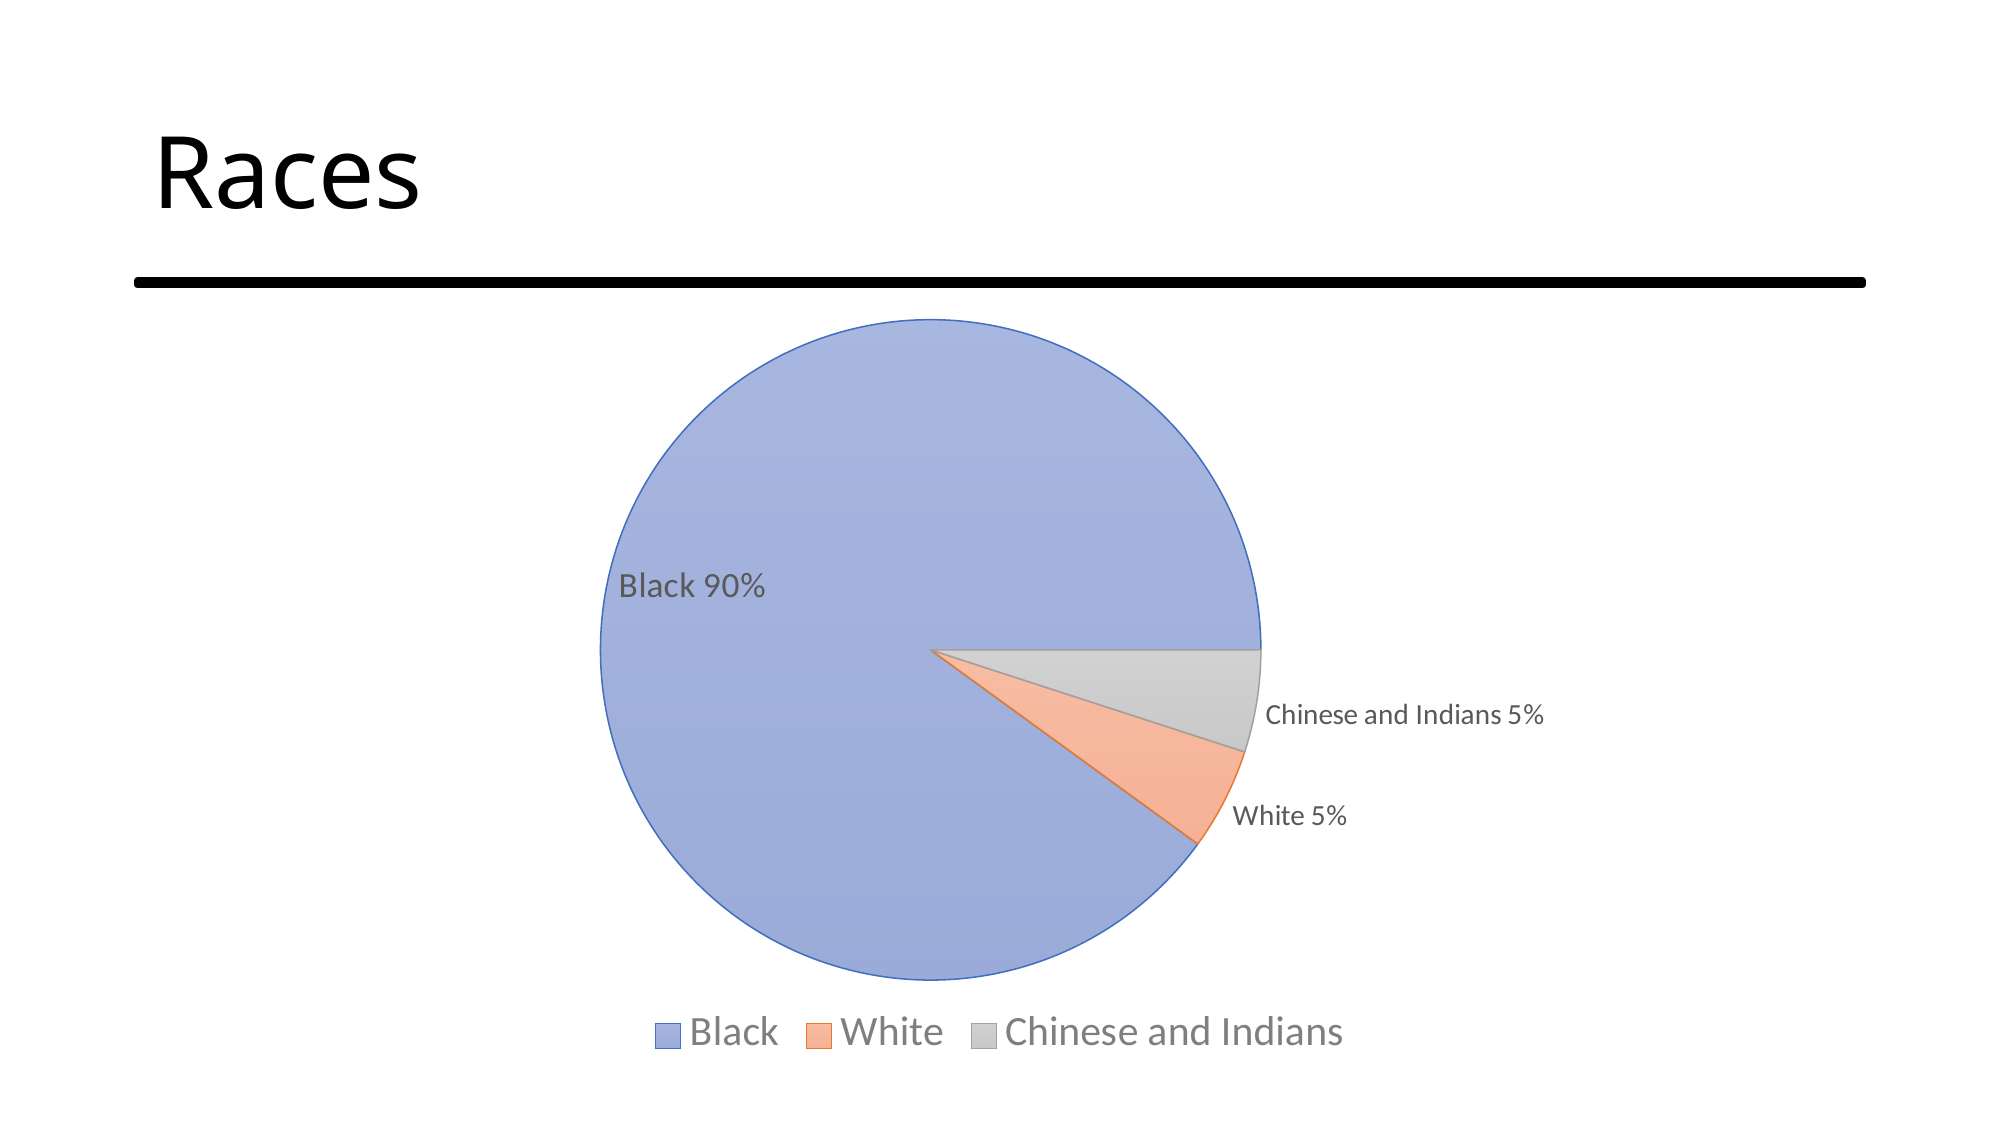

# Races
### Chart
| Category | Skup1 |
|---|---|
| Black | 0.9 |
| White | 0.05 |
| Chinese and Indians | 0.05 |
### Chart
| Category |
|---|